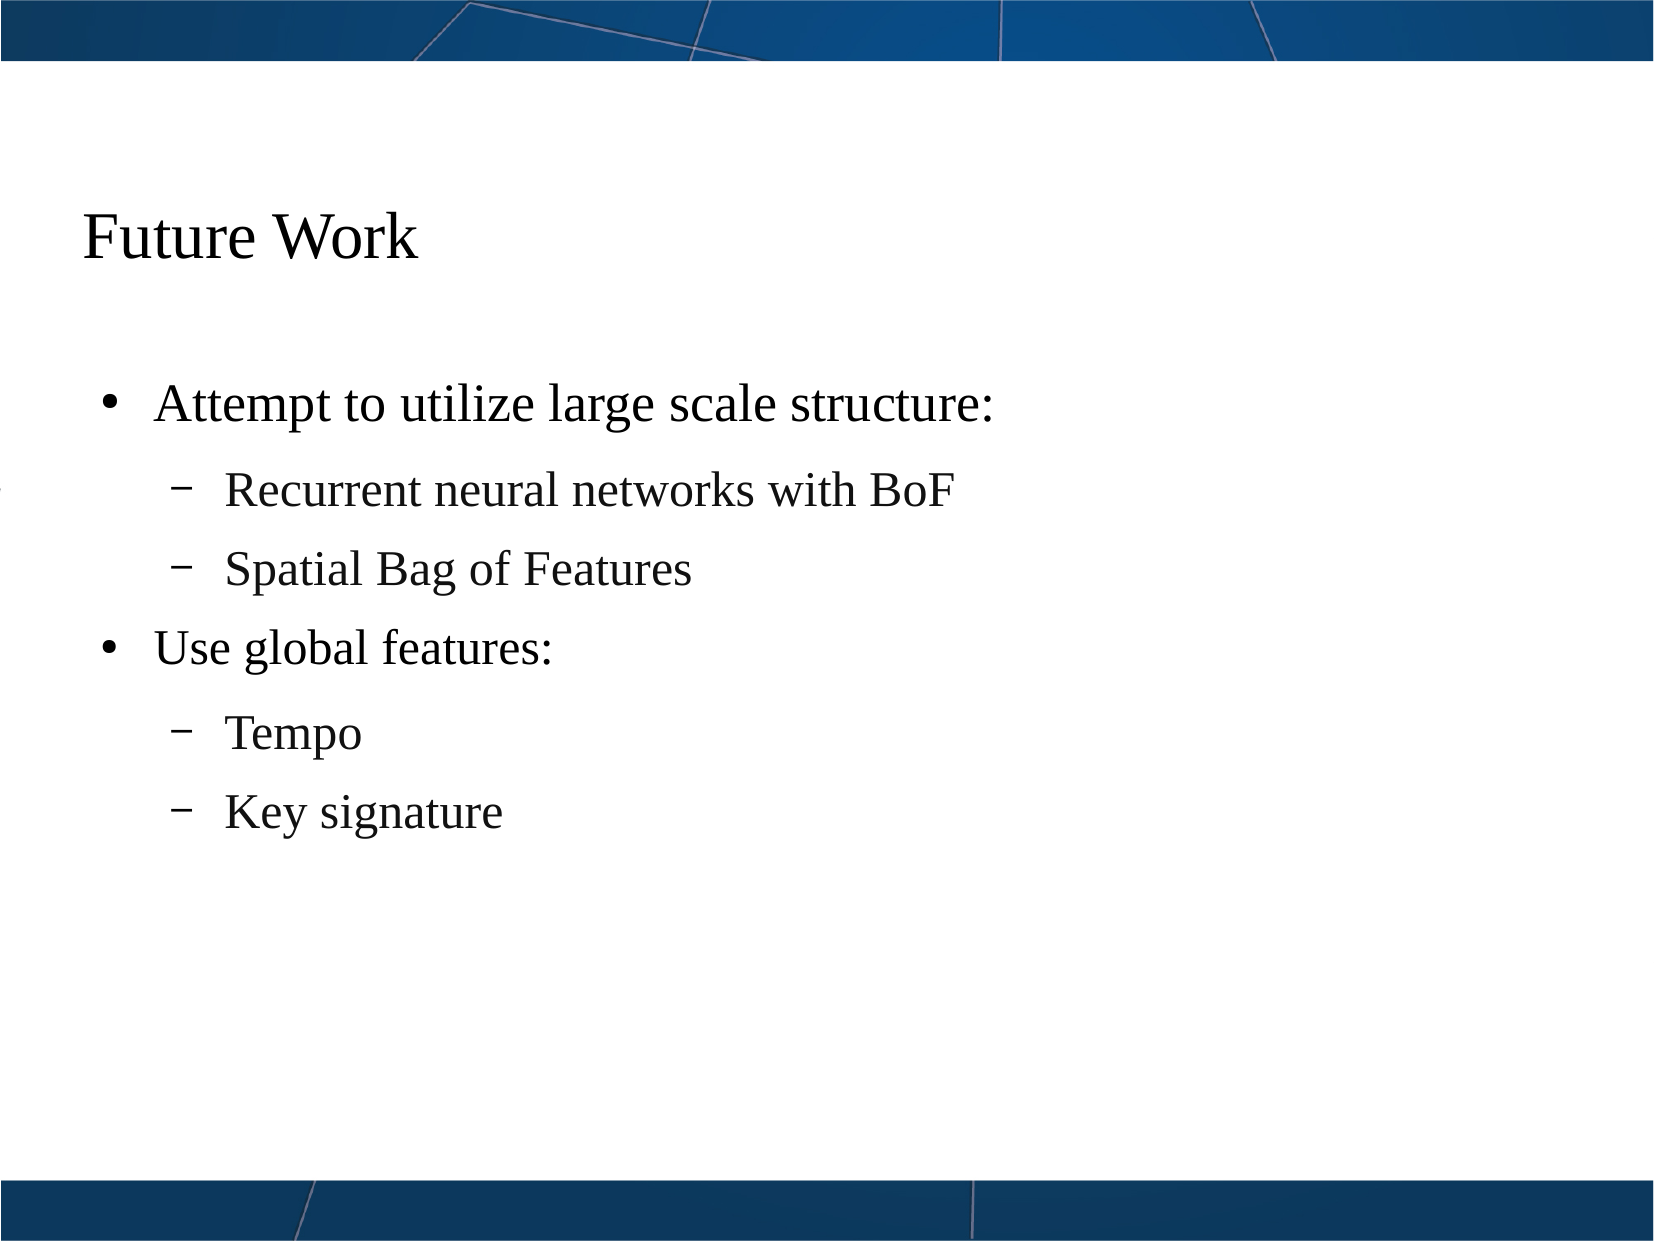

# Future Work
Attempt to utilize large scale structure:
Recurrent neural networks with BoF
Spatial Bag of Features
Use global features:
Tempo
Key signature